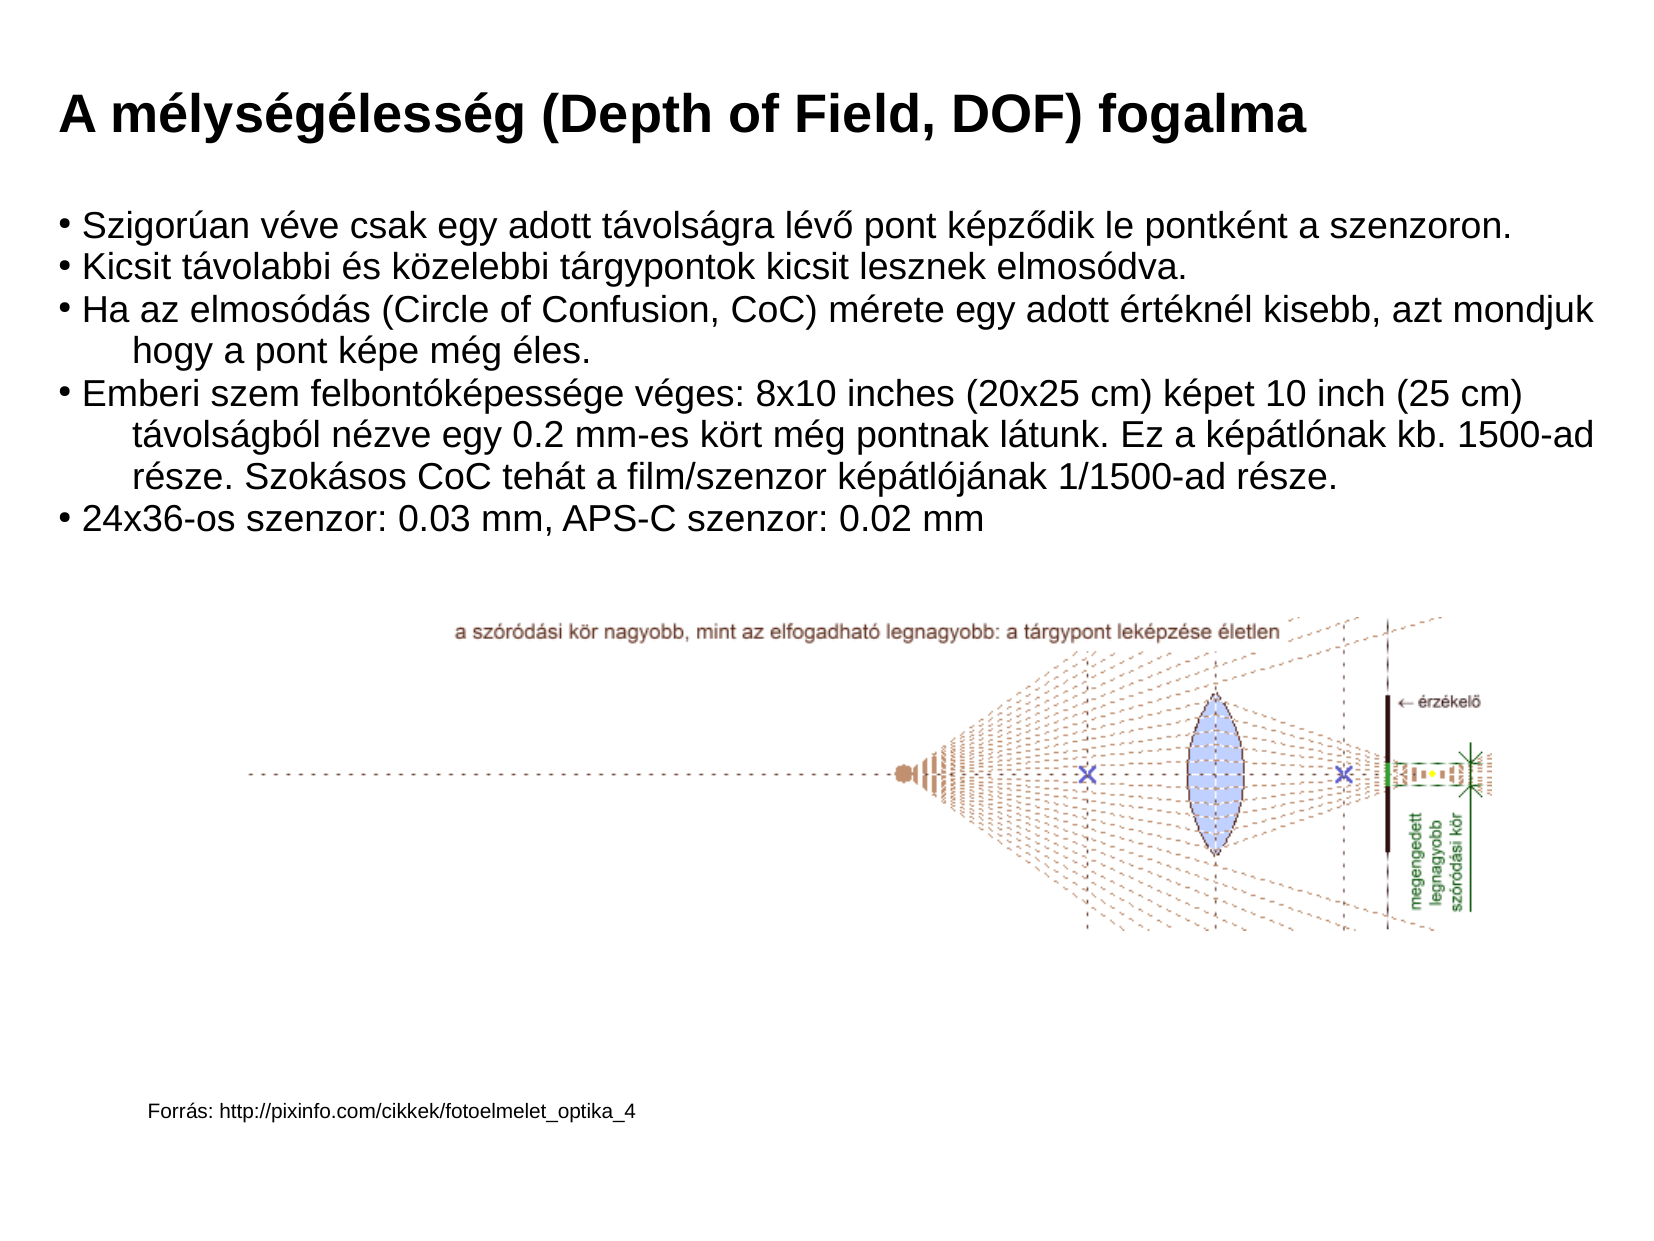

A mélységélesség (Depth of Field, DOF) fogalma
 Szigorúan véve csak egy adott távolságra lévő pont képződik le pontként a szenzoron.
 Kicsit távolabbi és közelebbi tárgypontok kicsit lesznek elmosódva.
 Ha az elmosódás (Circle of Confusion, CoC) mérete egy adott értéknél kisebb, azt mondjuk
	hogy a pont képe még éles.
 Emberi szem felbontóképessége véges: 8x10 inches (20x25 cm) képet 10 inch (25 cm)
	távolságból nézve egy 0.2 mm-es kört még pontnak látunk. Ez a képátlónak kb. 1500-ad
	része. Szokásos CoC tehát a film/szenzor képátlójának 1/1500-ad része.
 24x36-os szenzor: 0.03 mm, APS-C szenzor: 0.02 mm
Forrás: http://pixinfo.com/cikkek/fotoelmelet_optika_4